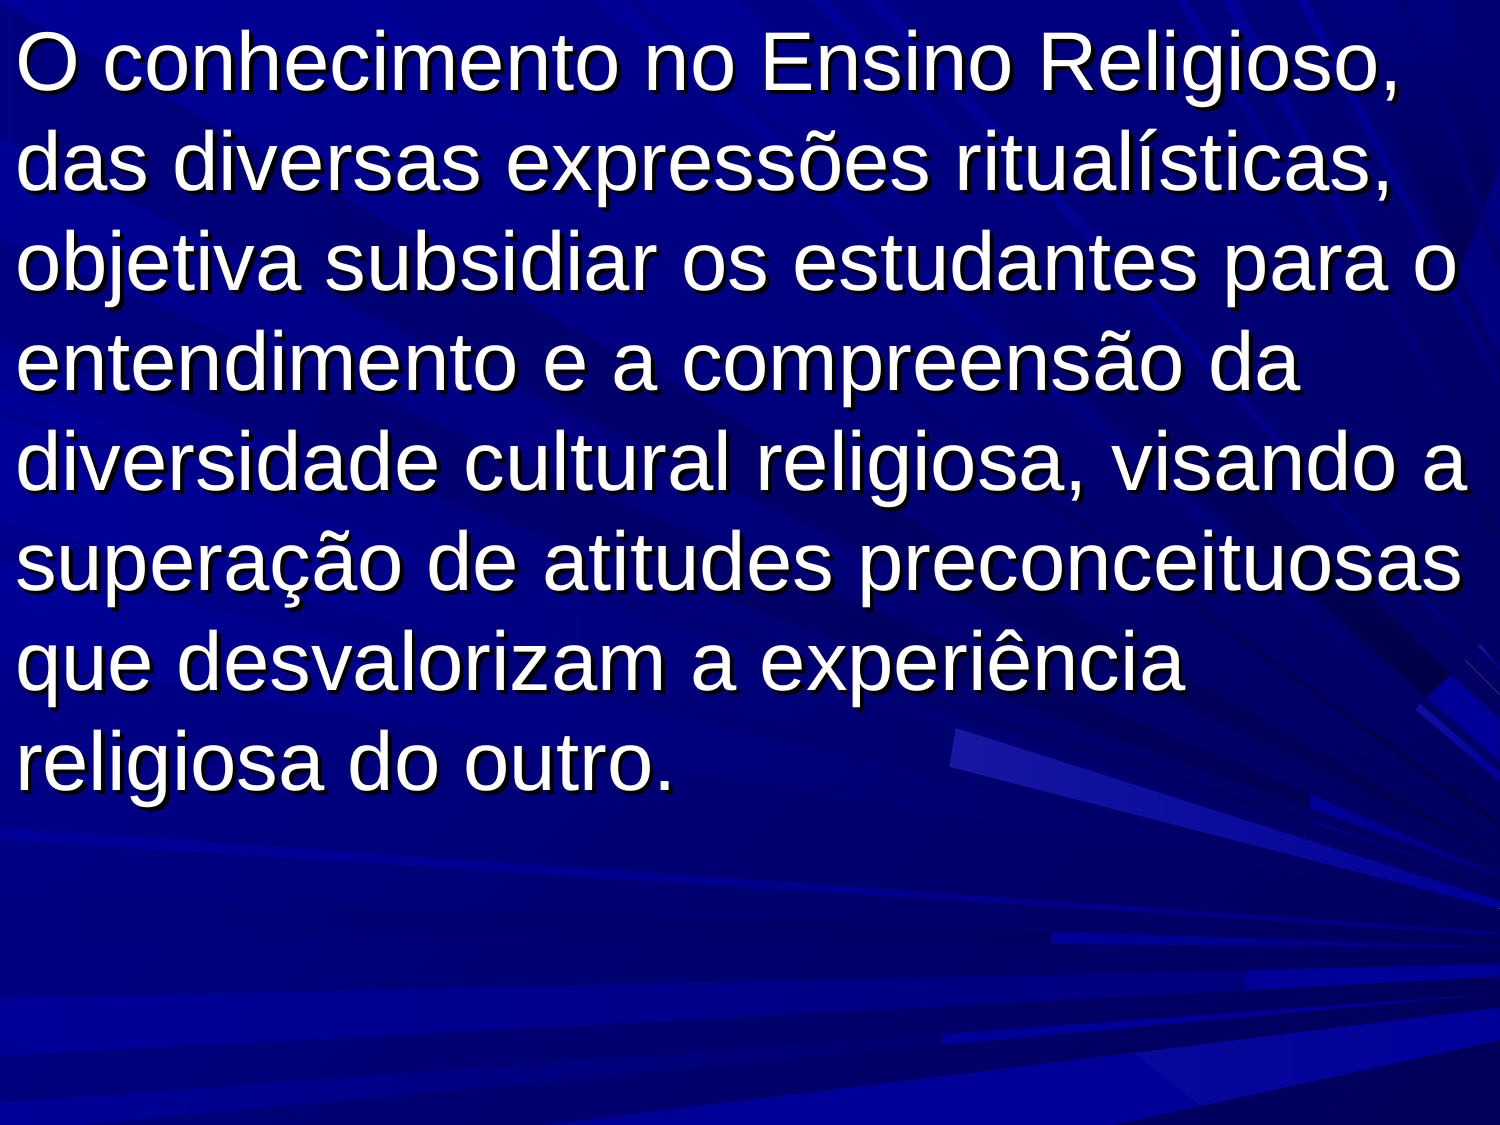

O conhecimento no Ensino Religioso, das diversas expressões ritualísticas, objetiva subsidiar os estudantes para o entendimento e a compreensão da diversidade cultural religiosa, visando a superação de atitudes preconceituosas que desvalorizam a experiência religiosa do outro.